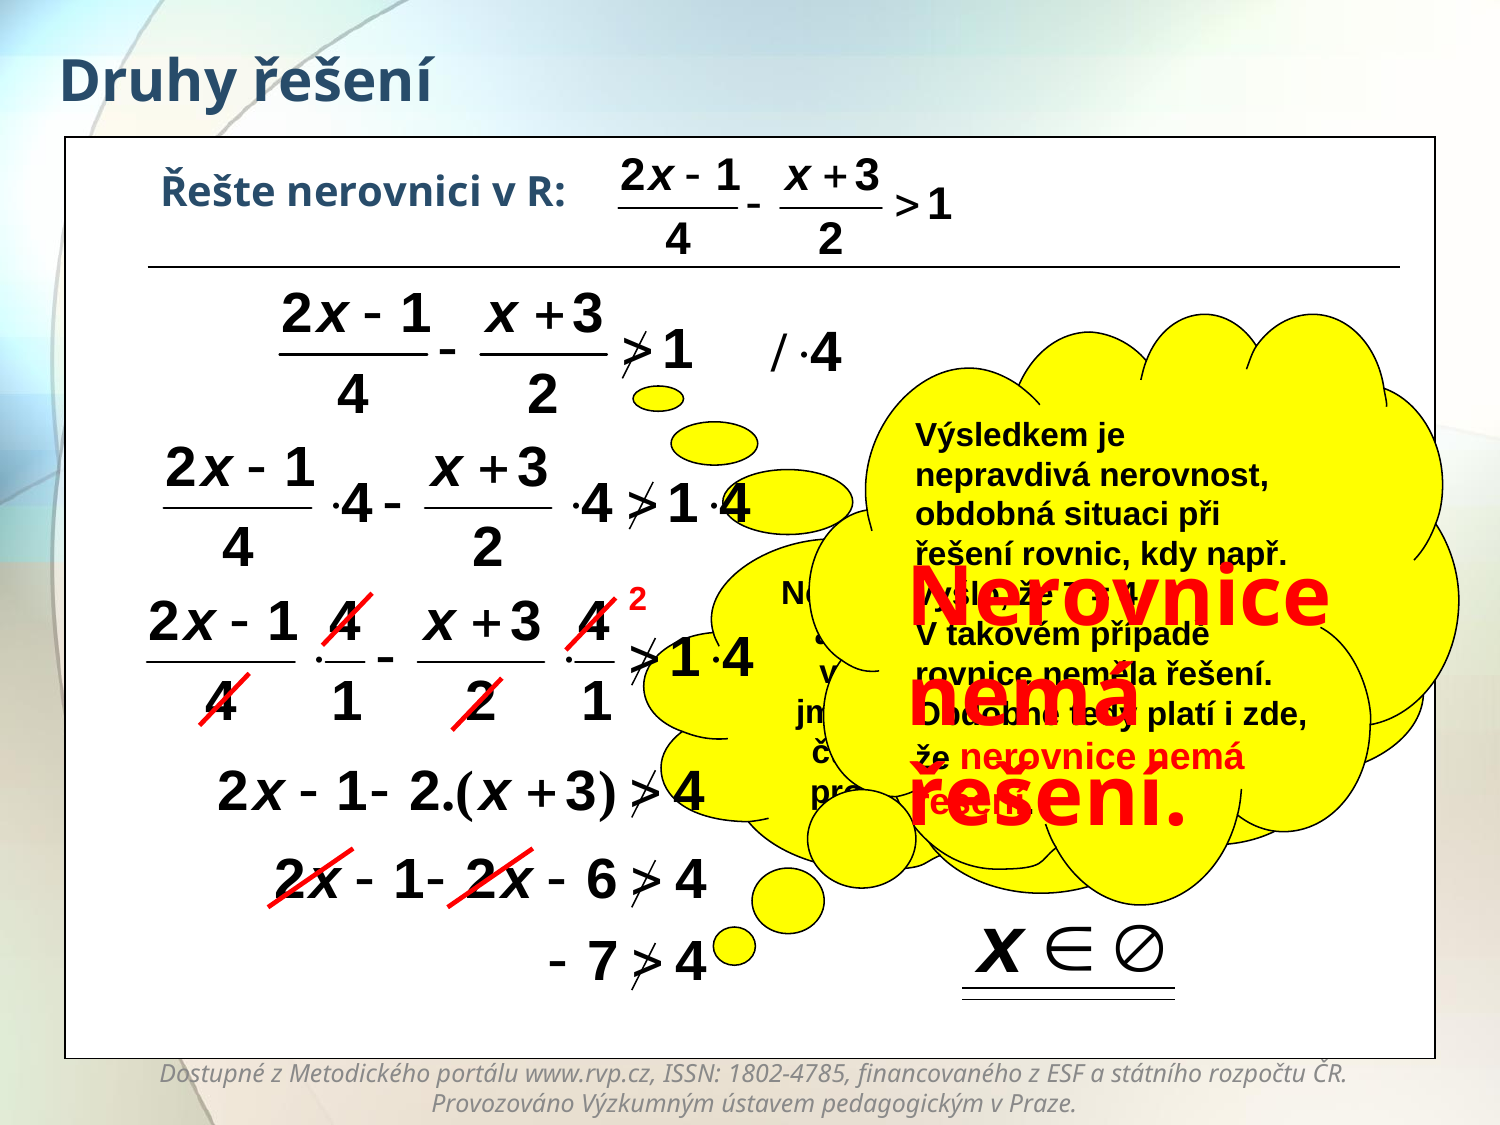

Druhy řešení
# Řešte nerovnici v R:
Výsledkem je nepravdivá nerovnost, obdobná situaci při řešení rovnic, kdy např. vyšlo, že 7 = 4.
V takovém případě rovnice neměla řešení. Obdobně tedy platí i zde, že nerovnice nemá řešení.
Nejprve se zbavíme zlomků,
a to tak, že celou rovnici vynásobíme společným jmenovatelem. Tím je číslo čtyři, což je kladné číslo, proto se znak nerovnosti nemění.
2
Nerovnice nemá řešení.